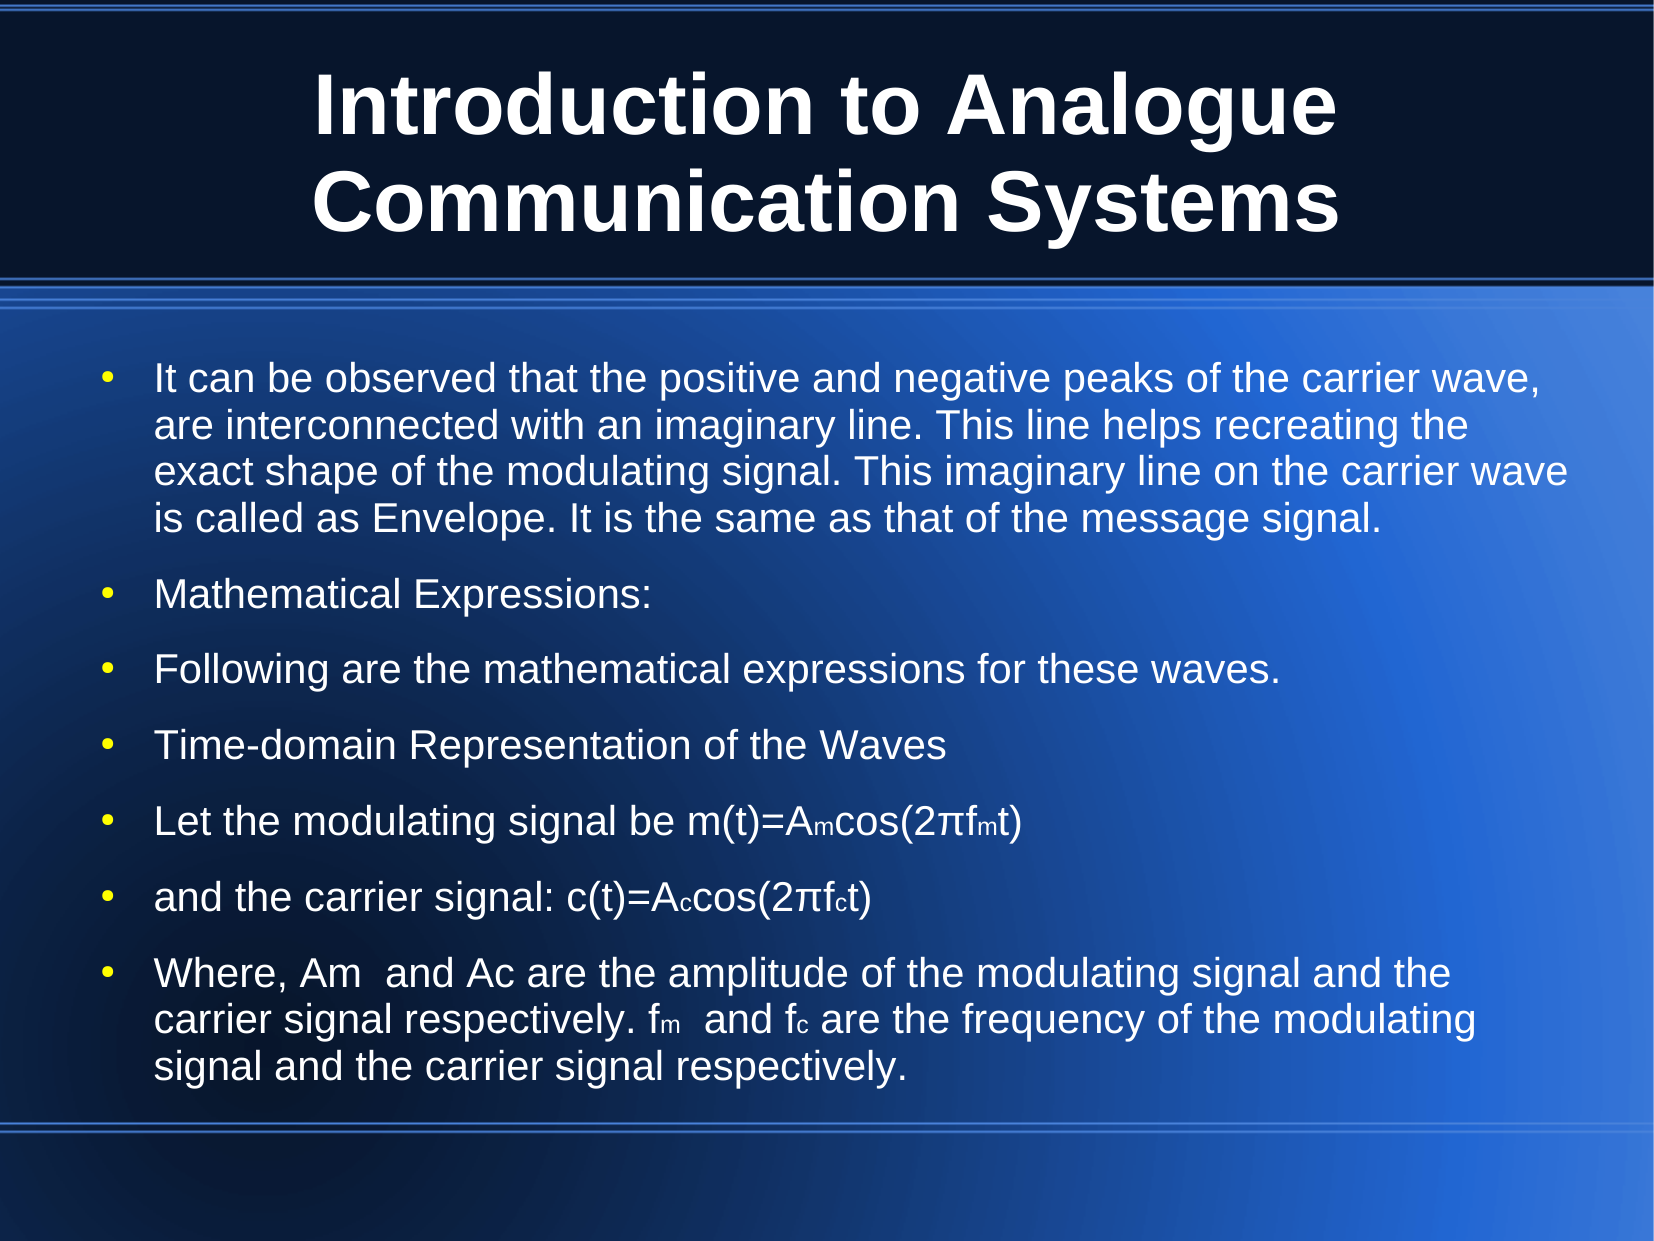

# Introduction to Analogue Communication Systems
It can be observed that the positive and negative peaks of the carrier wave, are interconnected with an imaginary line. This line helps recreating the exact shape of the modulating signal. This imaginary line on the carrier wave is called as Envelope. It is the same as that of the message signal.
Mathematical Expressions:
Following are the mathematical expressions for these waves.
Time-domain Representation of the Waves
Let the modulating signal be m(t)=Amcos(2πfmt)
and the carrier signal: c(t)=Accos(2πfct)
Where, Am and Ac are the amplitude of the modulating signal and the carrier signal respectively. fm and fc are the frequency of the modulating signal and the carrier signal respectively.